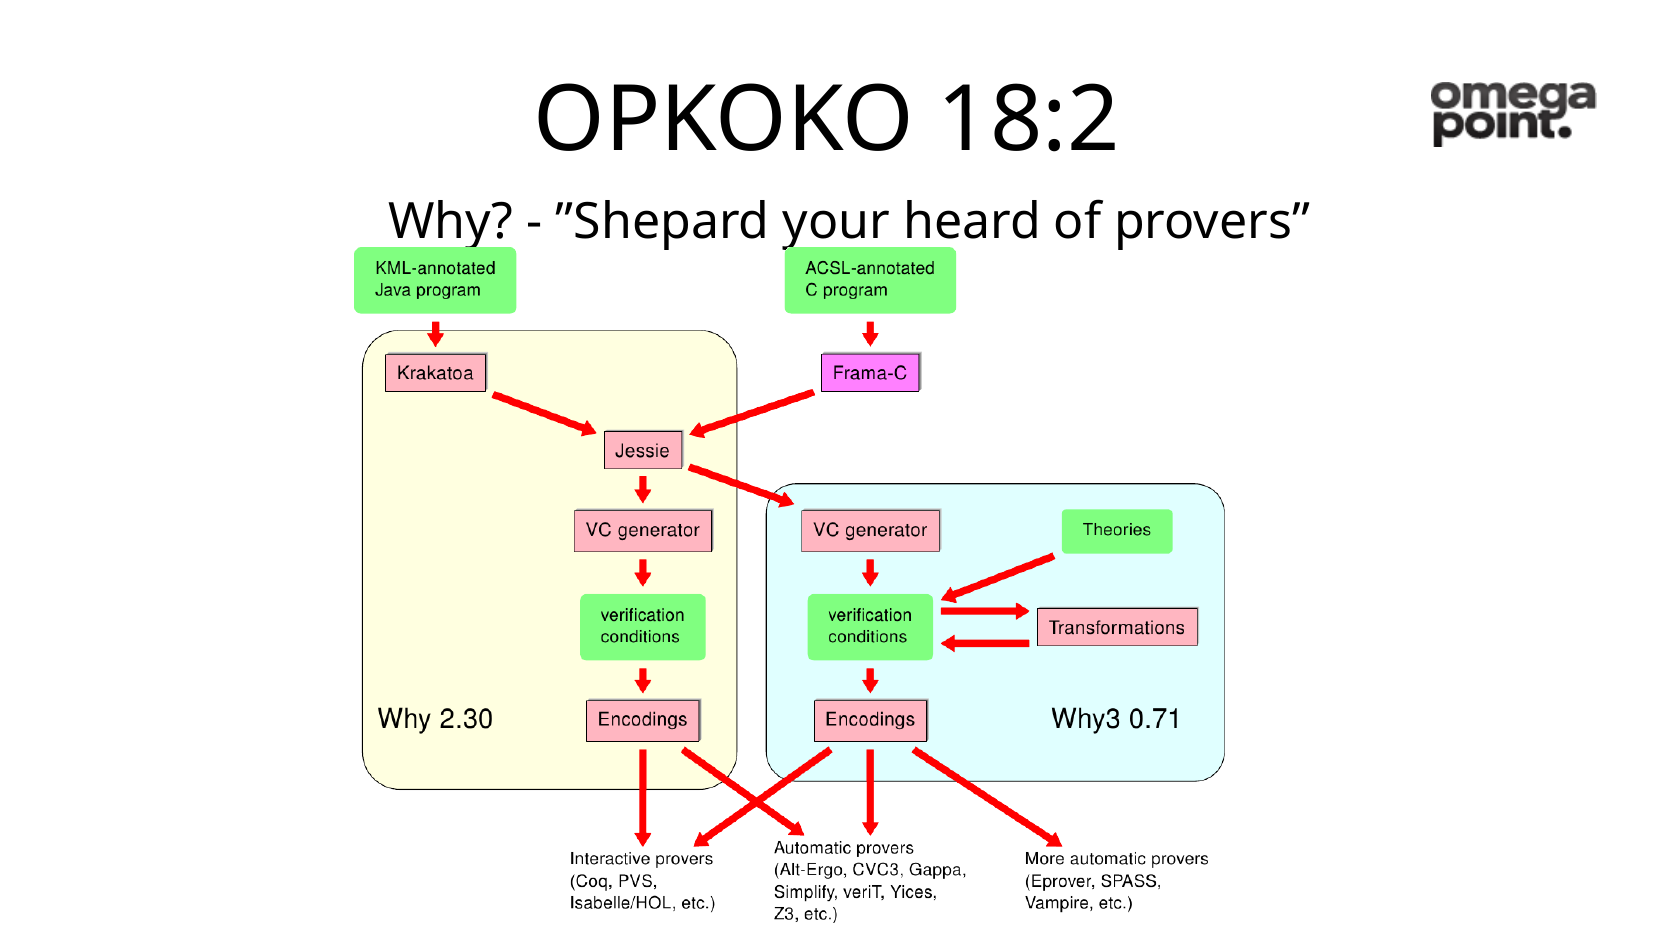

# OPKOKO 18:2
 Why? - ”Shepard your heard of provers”